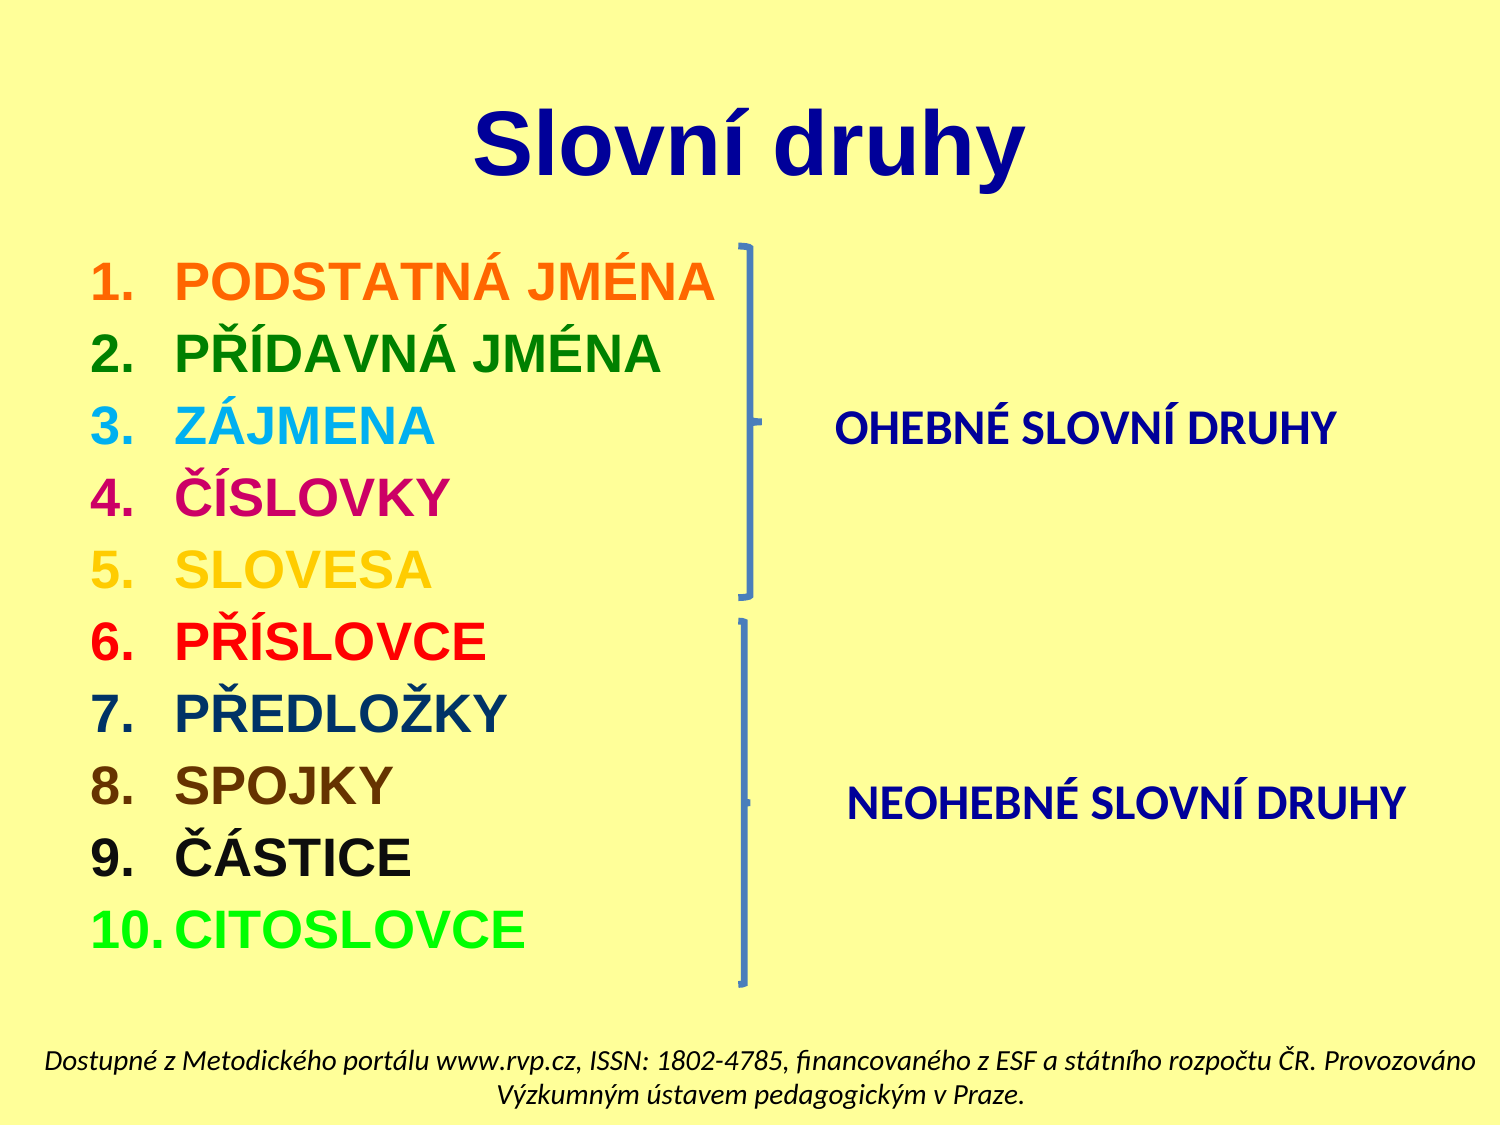

# Slovní druhy
PODSTATNÁ JMÉNA
PŘÍDAVNÁ JMÉNA
ZÁJMENA
ČÍSLOVKY
SLOVESA
PŘÍSLOVCE
PŘEDLOŽKY
SPOJKY
ČÁSTICE
CITOSLOVCE
OHEBNÉ SLOVNÍ DRUHY
NEOHEBNÉ SLOVNÍ DRUHY
Dostupné z Metodického portálu www.rvp.cz, ISSN: 1802-4785, financovaného z ESF a státního rozpočtu ČR. Provozováno Výzkumným ústavem pedagogickým v Praze.